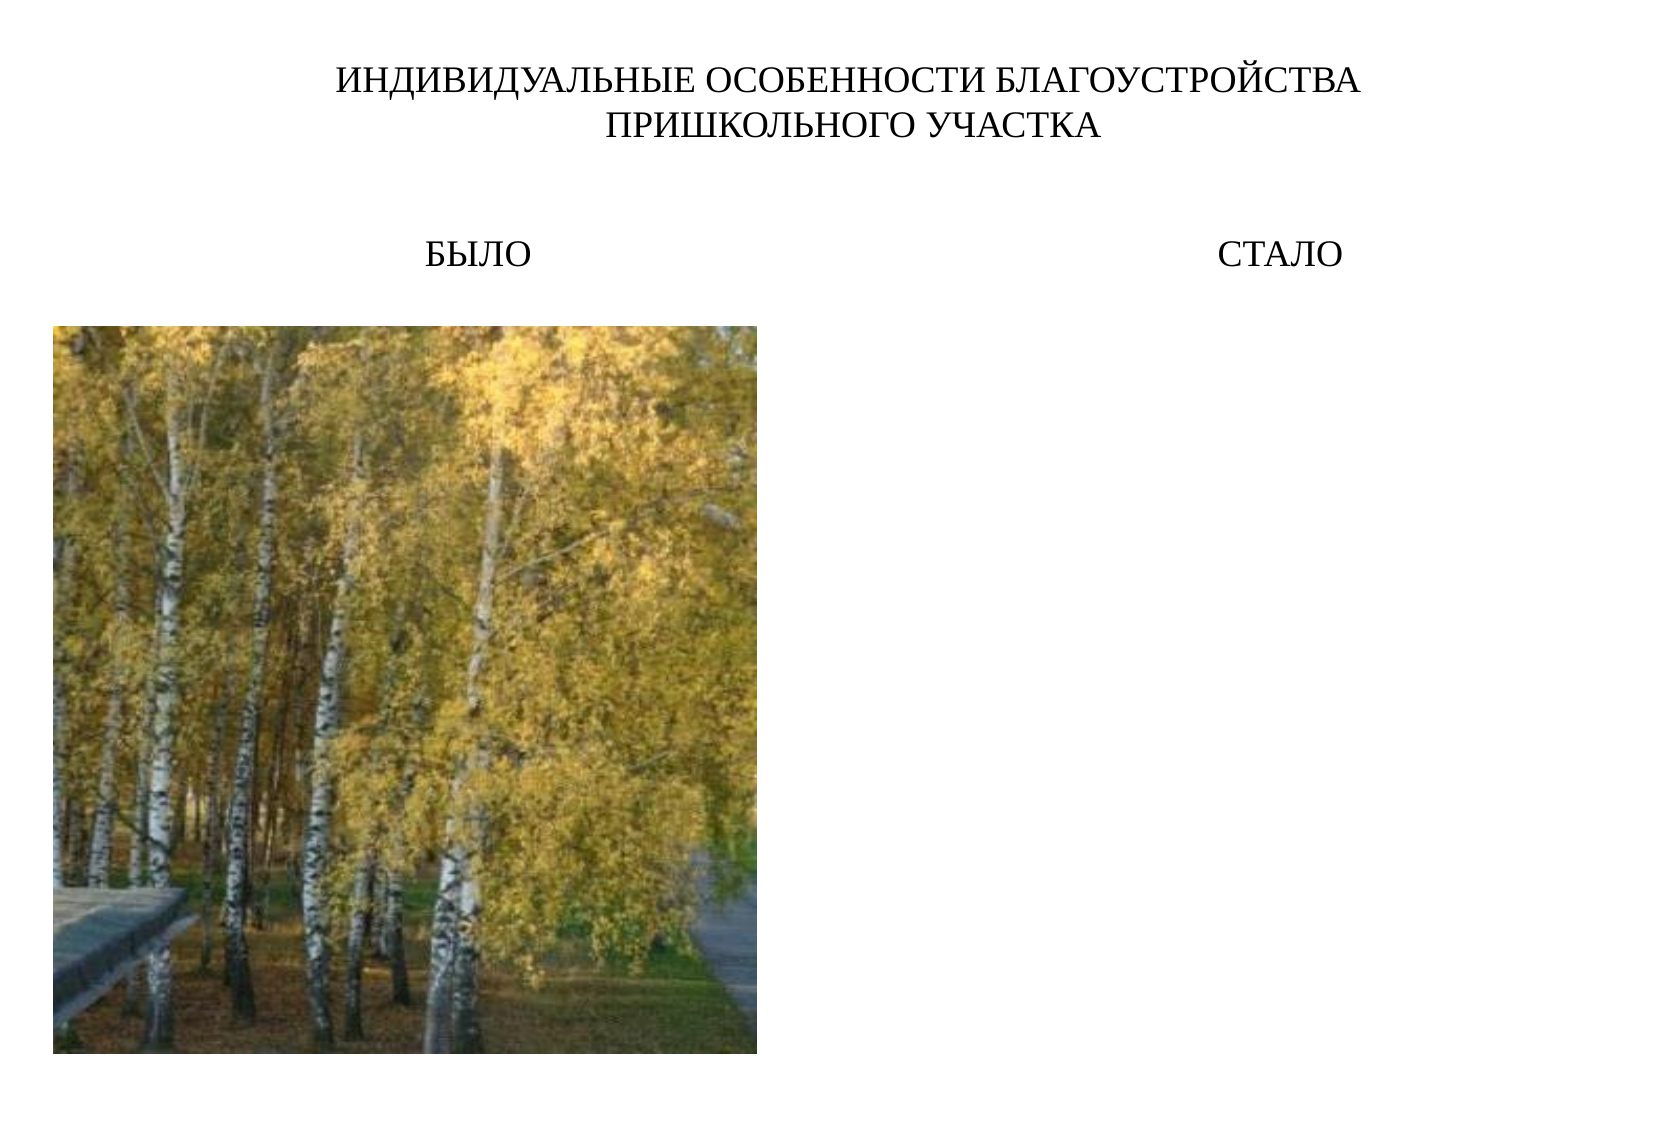

ИНДИВИДУАЛЬНЫЕ ОСОБЕННОСТИ БЛАГОУСТРОЙСТВА
ПРИШКОЛЬНОГО УЧАСТКА
БЫЛО
СТАЛО